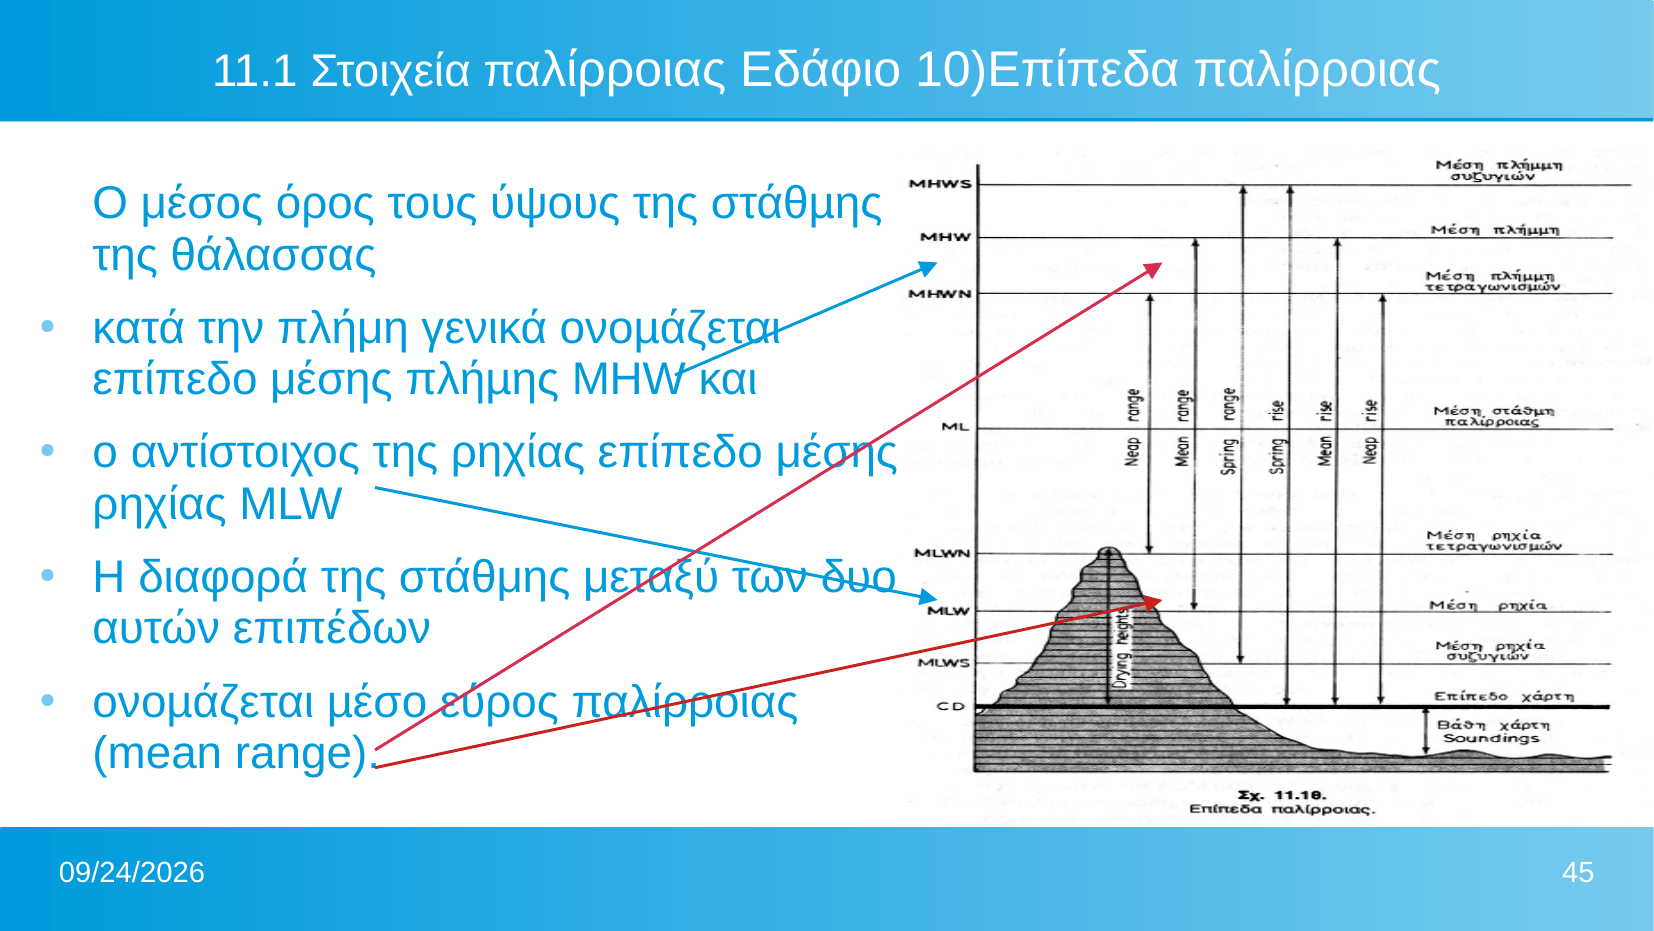

# 11.1 Στοιχεία παλίρροιας Εδάφιο 10)Επίπεδα παλίρροιας
Ο μέσος όρος τους ύψους της στάθµης της θάλασσας
κατά την πλήμη γενικά ονοµάζεται επίπεδο μέσης πλήµης ΜΗW και
ο αντίστοιχος της ρηχίας επίπεδο μέσης ρηχίας MLW
Η διαφορά της στάθμης μεταξύ των δυο αυτών επιπέδων
ονοµάζεται µέσο εύρος παλίρροιας (mean range).
45